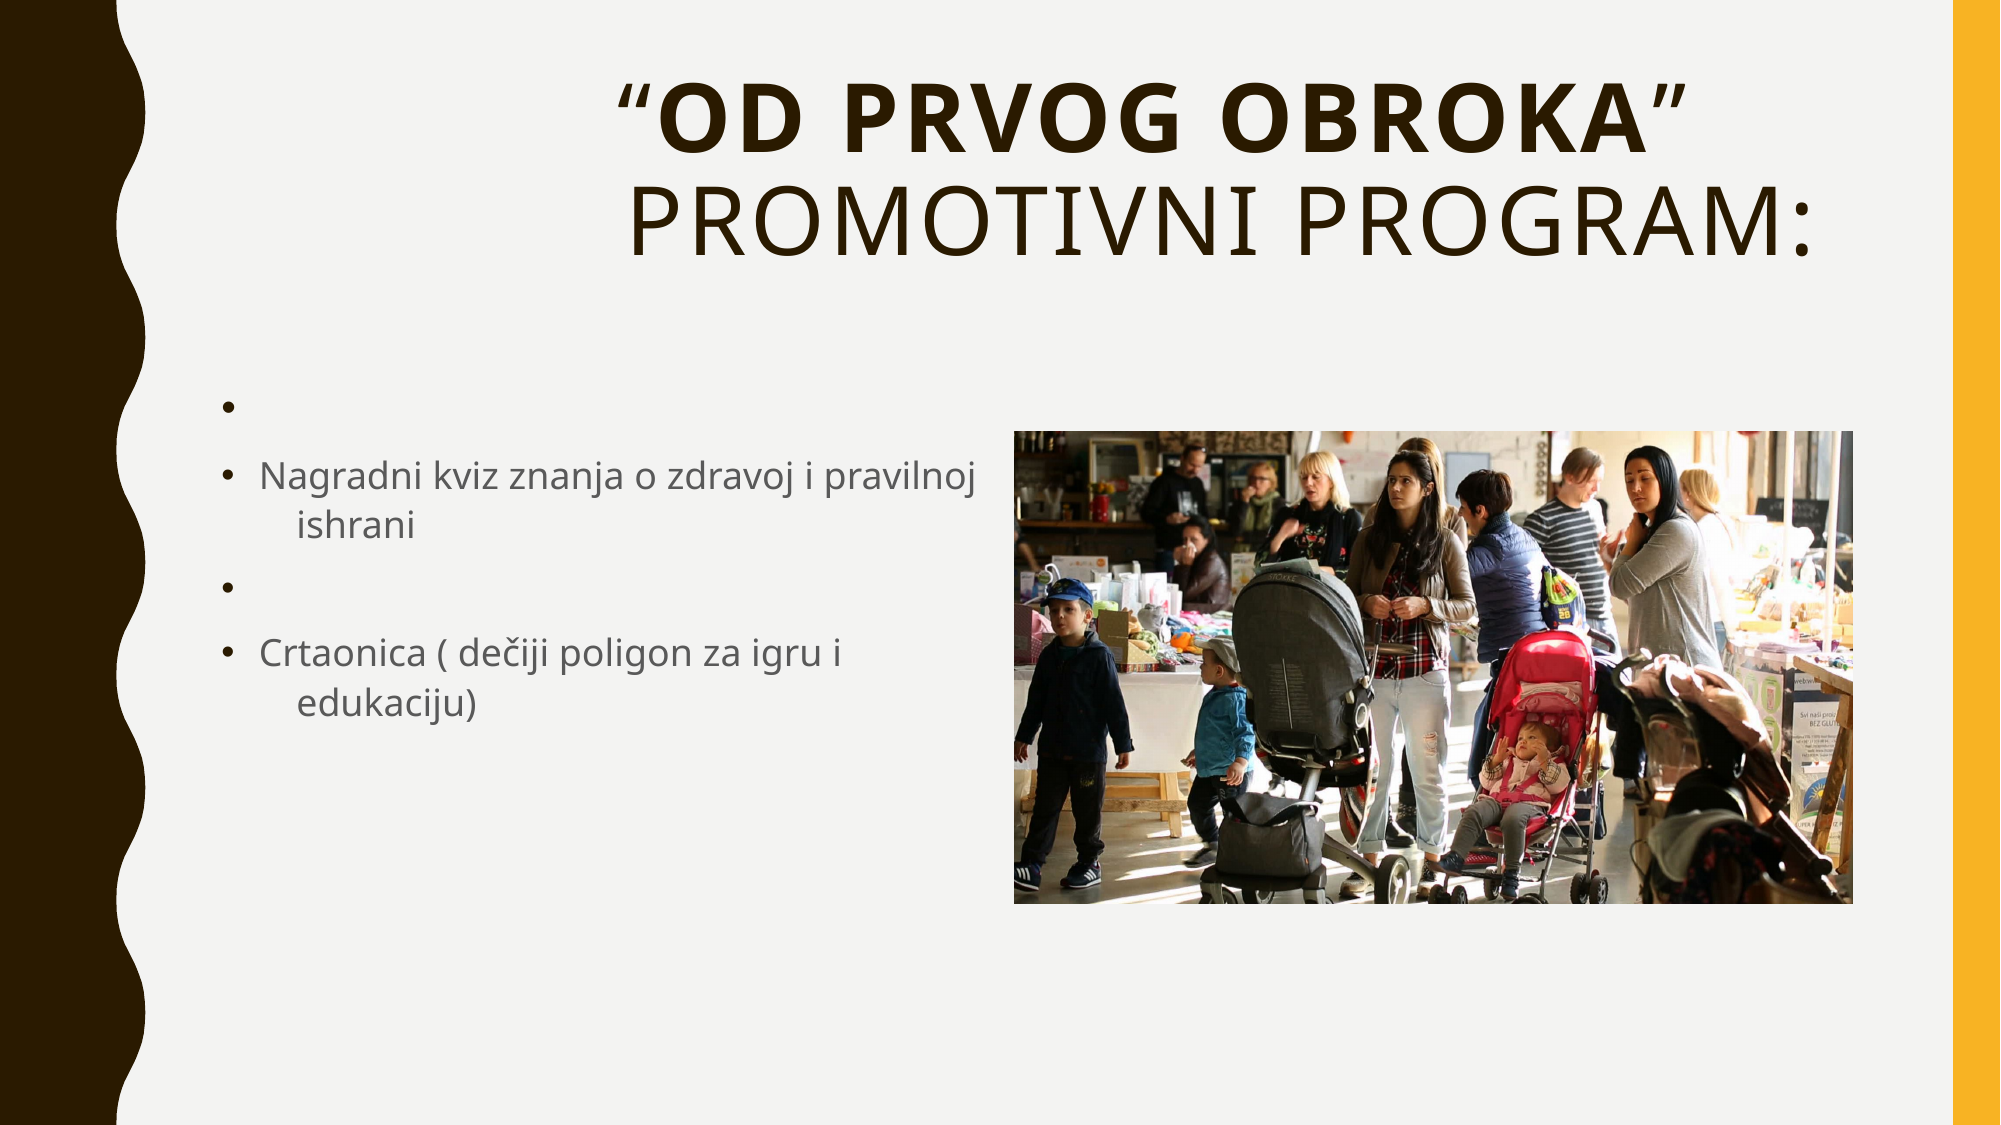

# “OD PRVOG OBROKA” PROMOTIVNI PROGRAM:
Nagradni kviz znanja o zdravoj i pravilnoj ishrani
Crtaonica ( dečiji poligon za igru i edukaciju)